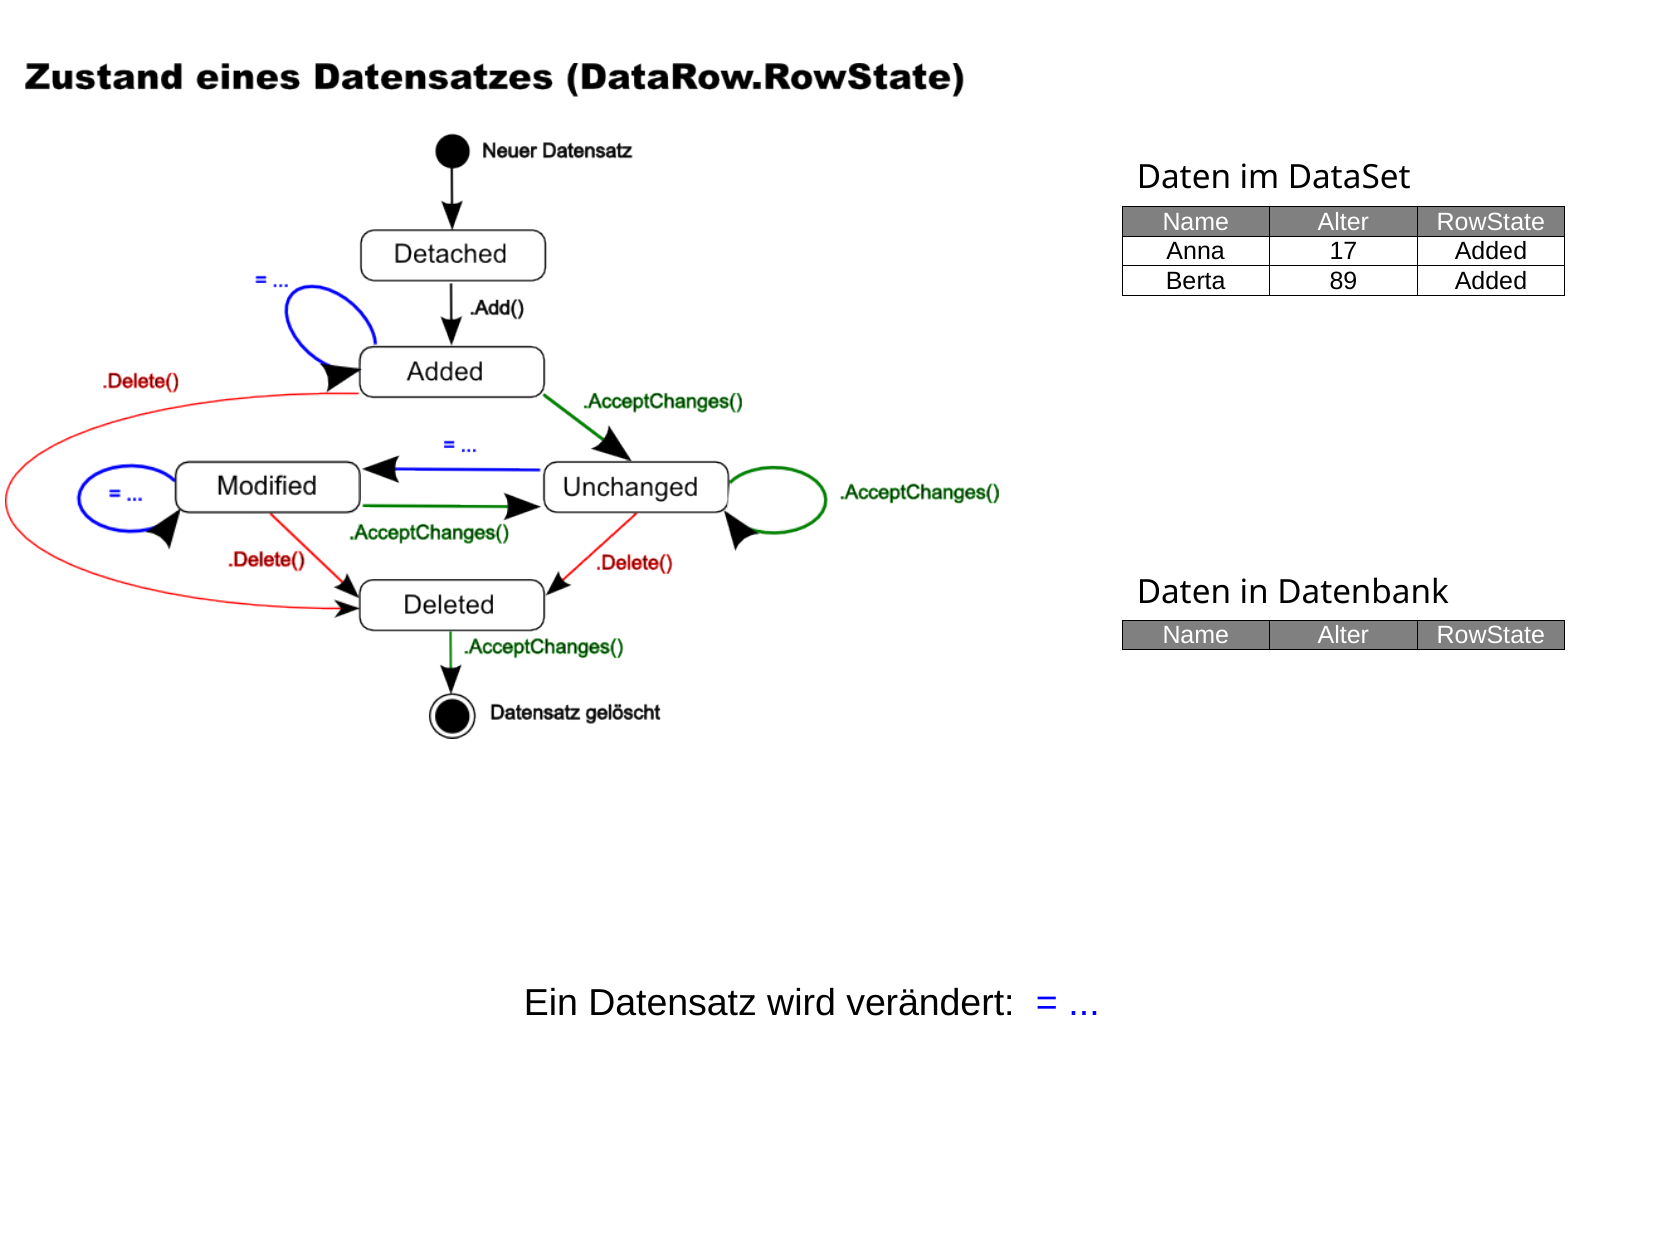

Daten im DataSet
Name
Name
Name
Name
Alter
Alter
Alter
RowState
Emil
Emil
Emil
Anna
89
89
89
17
Added
Emil
Emil
Emil
Berta
89
89
89
89
Added
Daten in Datenbank
Name
Name
Name
Name
Name
Name
Name
Name
Name
Name
Name
Name
Alter
Alter
Alter
Alter
Alter
Alter
Alter
Alter
Alter
RowState
RowState
RowState
Ein Datensatz wird verändert: = ...